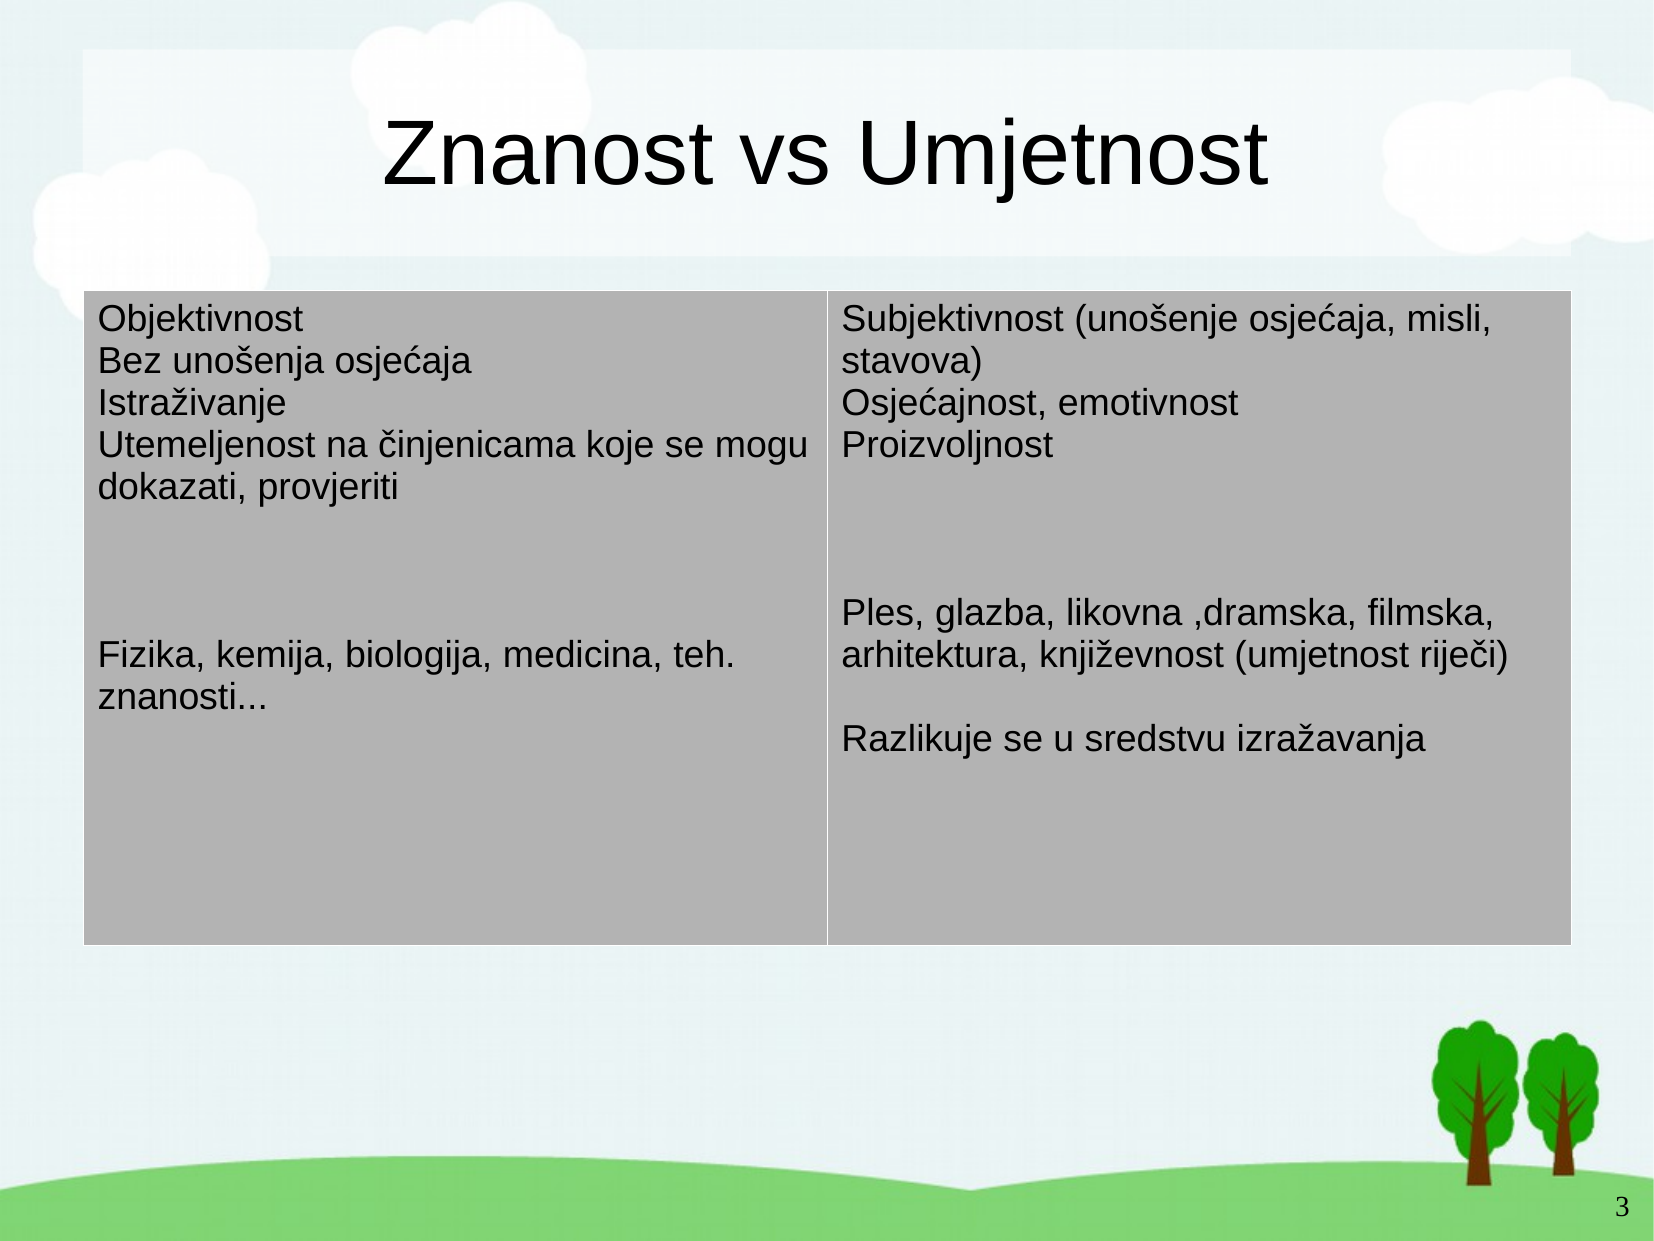

# Znanost vs Umjetnost
| Objektivnost Bez unošenja osjećaja Istraživanje Utemeljenost na činjenicama koje se mogu dokazati, provjeriti Fizika, kemija, biologija, medicina, teh. znanosti... | Subjektivnost (unošenje osjećaja, misli, stavova) Osjećajnost, emotivnost Proizvoljnost Ples, glazba, likovna ,dramska, filmska, arhitektura, književnost (umjetnost riječi) Razlikuje se u sredstvu izražavanja |
| --- | --- |
3